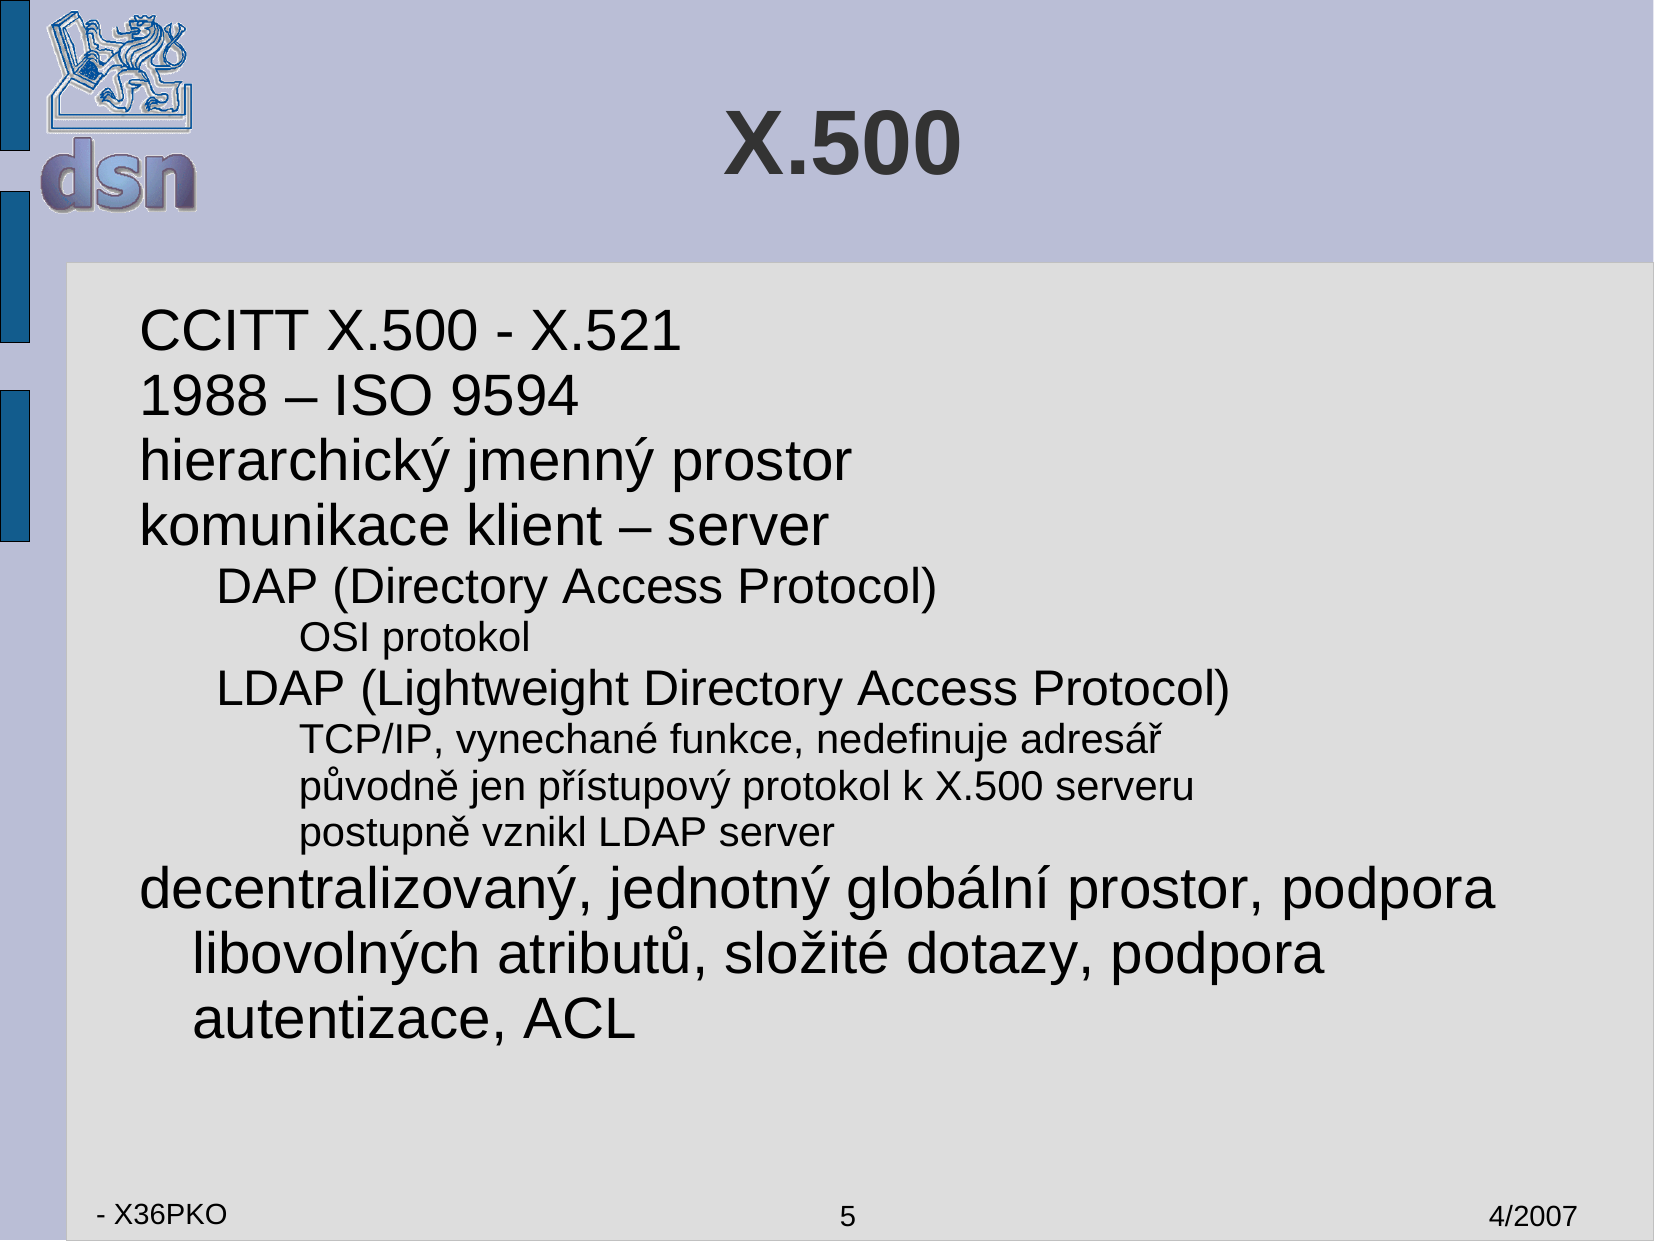

# X.500
CCITT X.500 - X.521
1988 – ISO 9594
hierarchický jmenný prostor
komunikace klient – server
DAP (Directory Access Protocol)
OSI protokol
LDAP (Lightweight Directory Access Protocol)
TCP/IP, vynechané funkce, nedefinuje adresář
původně jen přístupový protokol k X.500 serveru
postupně vznikl LDAP server
decentralizovaný, jednotný globální prostor, podpora libovolných atributů, složité dotazy, podpora autentizace, ACL